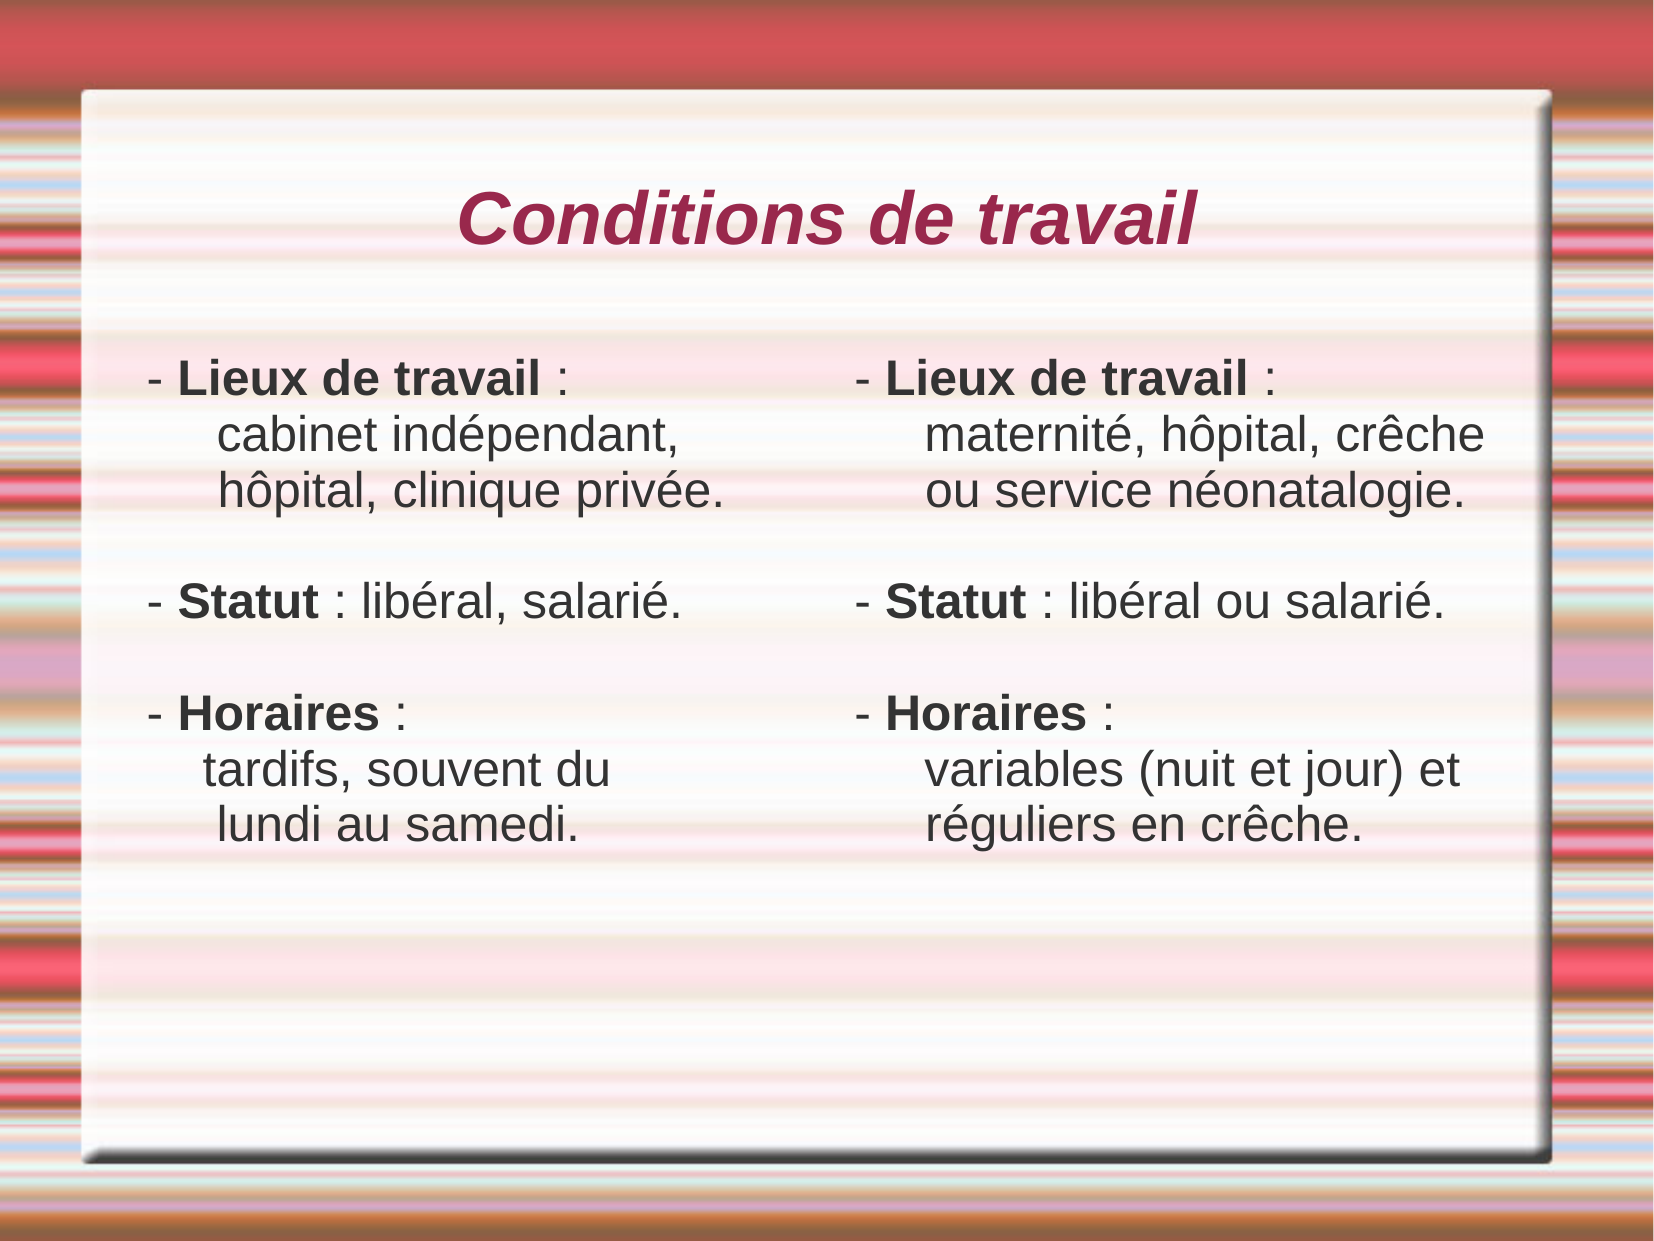

# Conditions de travail
- Lieux de travail :
 cabinet indépendant, hôpital, clinique privée.
- Statut : libéral, salarié.
- Horaires :
 tardifs, souvent du
 lundi au samedi.
- Lieux de travail :
 maternité, hôpital, crêche ou service néonatalogie.
- Statut : libéral ou salarié.
- Horaires :
 variables (nuit et jour) et réguliers en crêche.